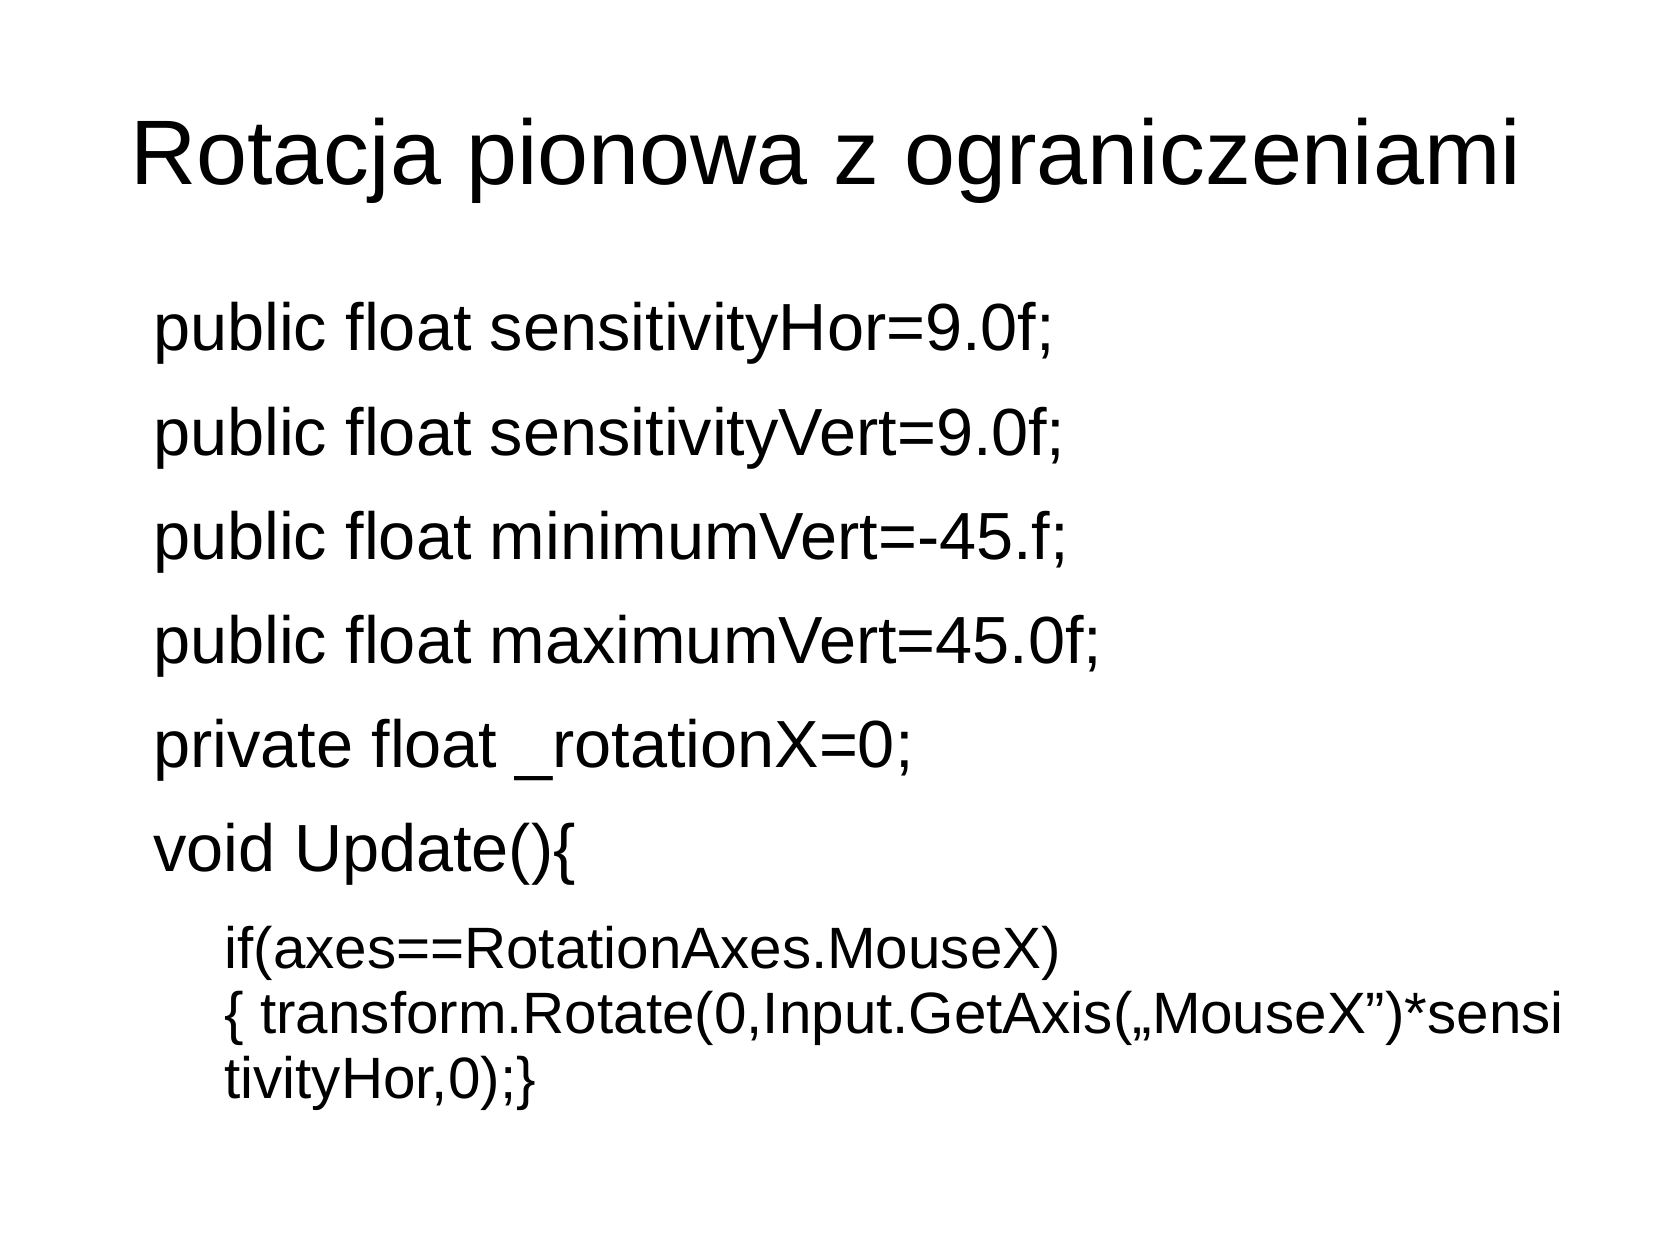

# Rotacja pionowa z ograniczeniami
public float sensitivityHor=9.0f;
public float sensitivityVert=9.0f;
public float minimumVert=-45.f;
public float maximumVert=45.0f;
private float _rotationX=0;
void Update(){
if(axes==RotationAxes.MouseX){ transform.Rotate(0,Input.GetAxis(„MouseX”)*sensitivityHor,0);}